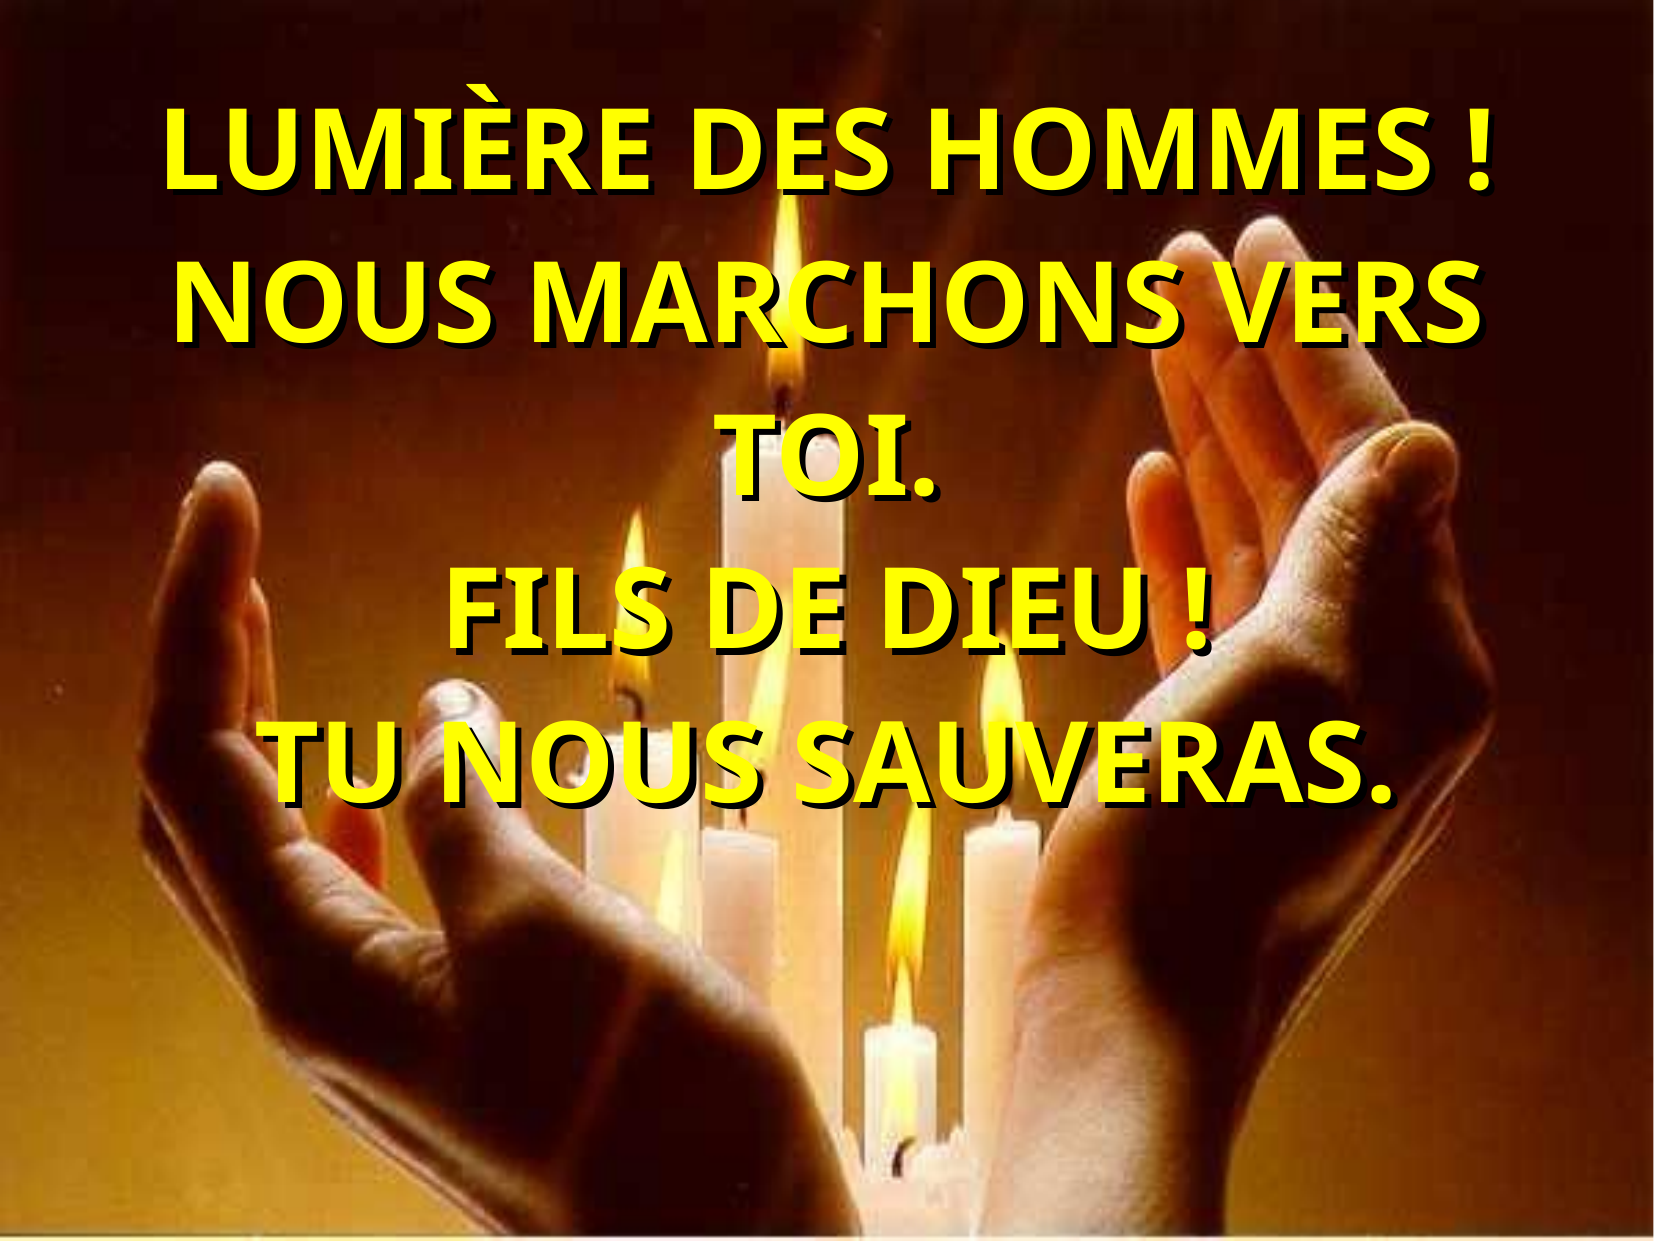

# LUMIÈRE DES HOMMES !
NOUS MARCHONS VERS TOI.
FILS DE DIEU !
TU NOUS SAUVERAS.